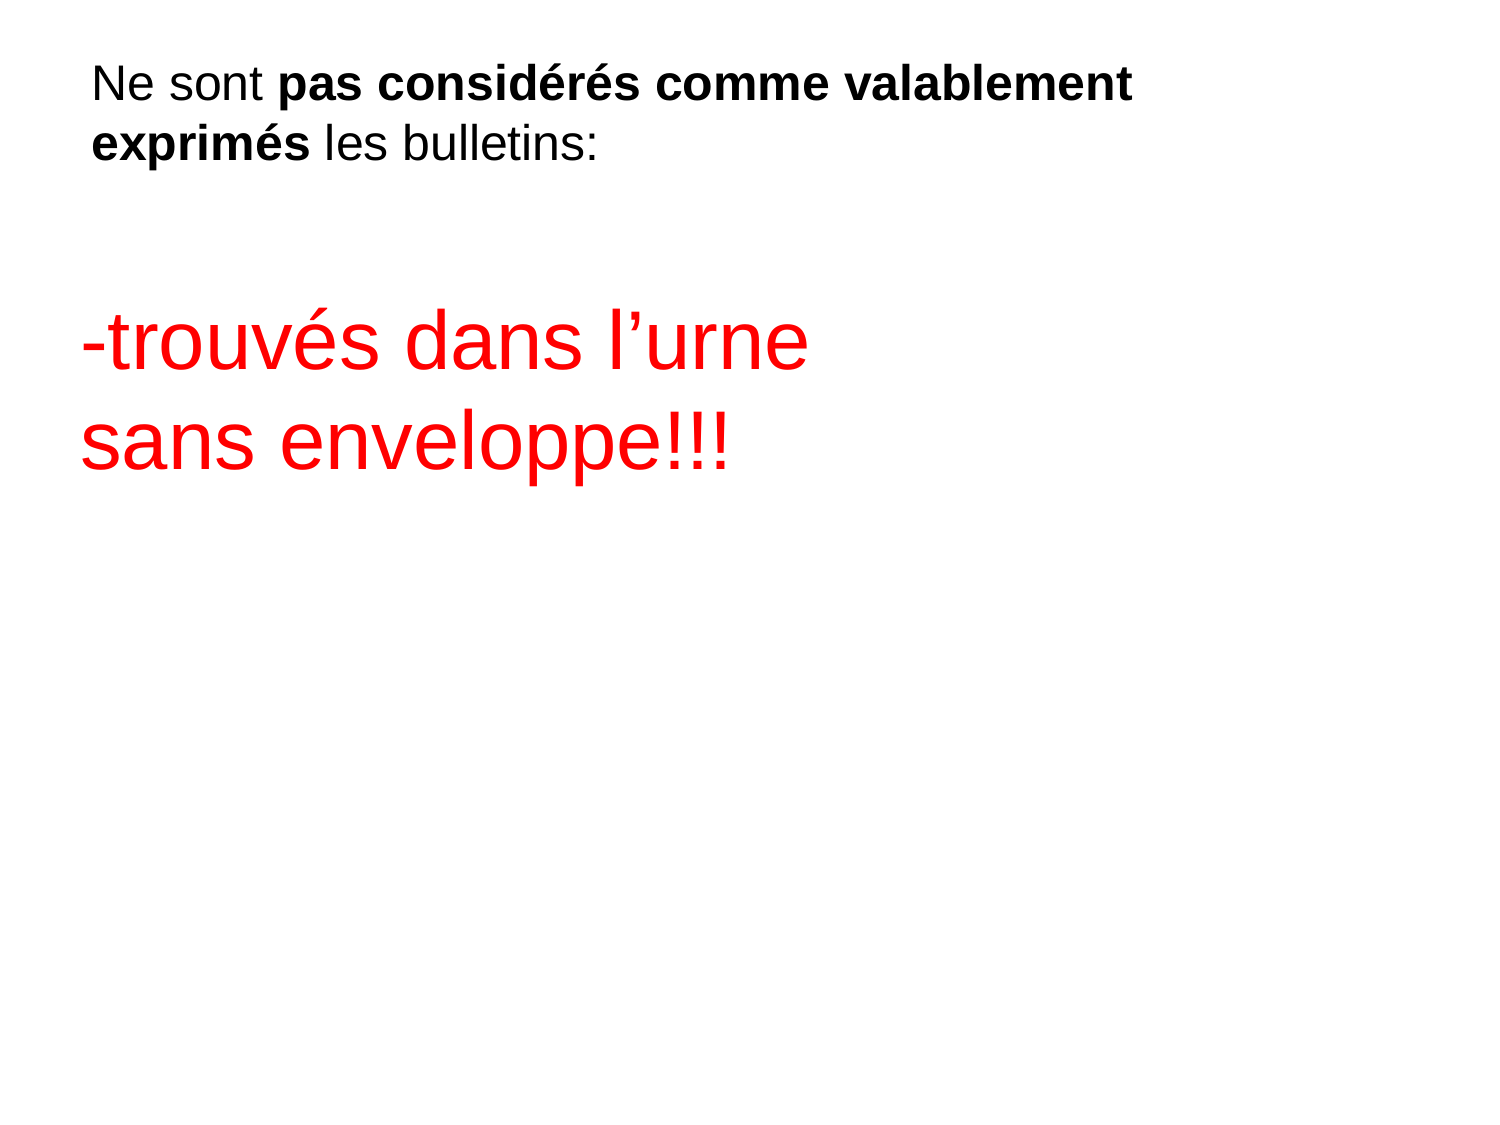

Ne sont pas considérés comme valablement
exprimés les bulletins:
-trouvés dans l’urne
sans enveloppe!!!